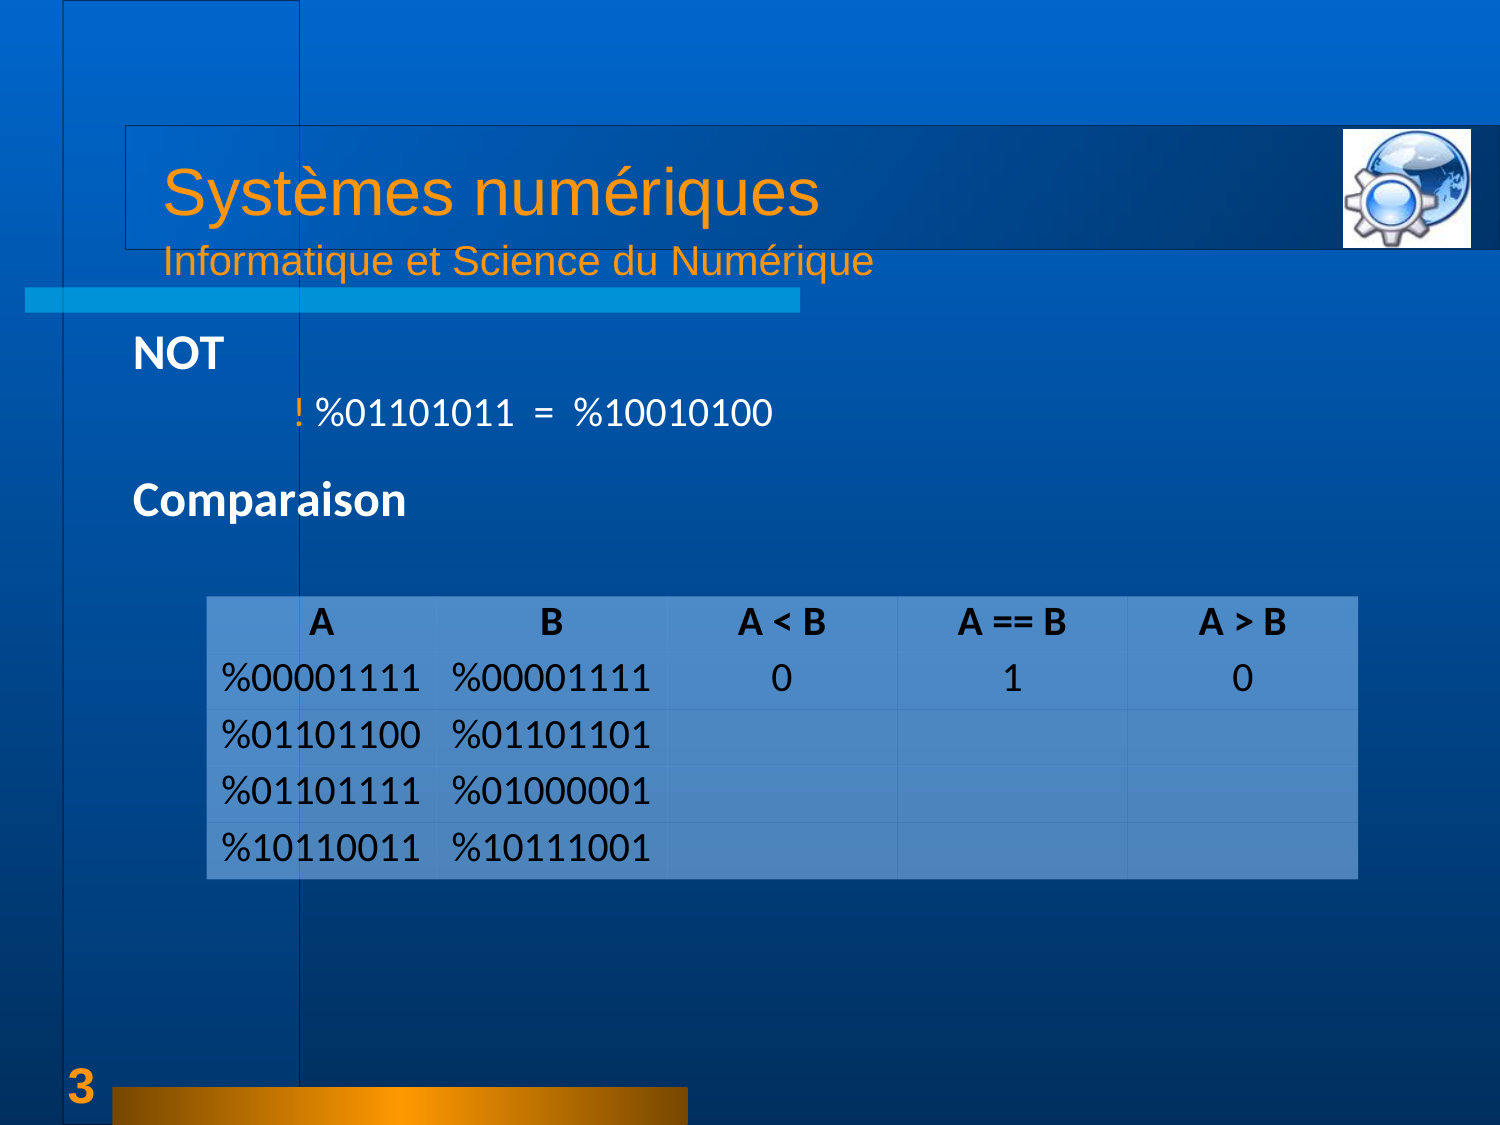

NOT
	 ! %01101011 = %10010100
Comparaison
| A | B | A < B | A == B | A > B |
| --- | --- | --- | --- | --- |
| %00001111 | %00001111 | 0 | 1 | 0 |
| %01101100 | %01101101 | | | |
| %01101111 | %01000001 | | | |
| %10110011 | %10111001 | | | |